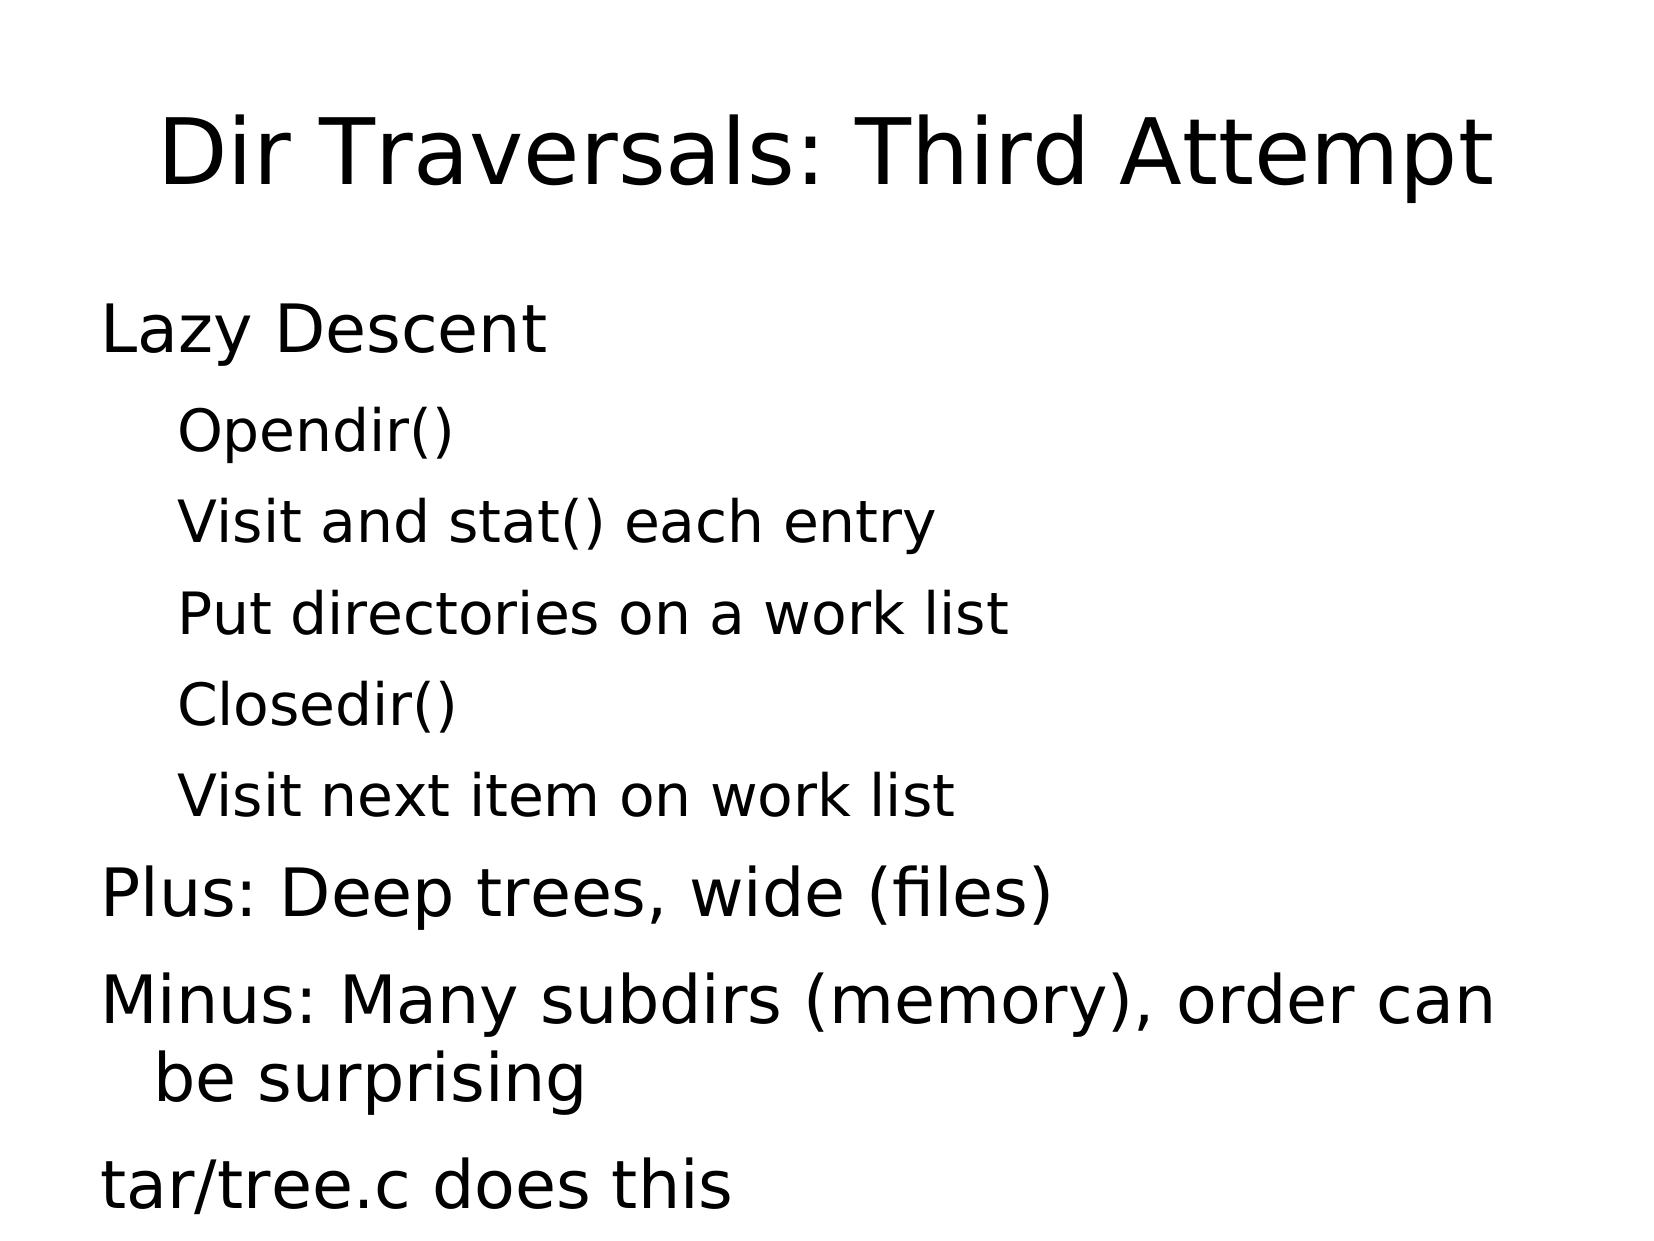

# Dir Traversals: Third Attempt
Lazy Descent
Opendir()
Visit and stat() each entry
Put directories on a work list
Closedir()
Visit next item on work list
Plus: Deep trees, wide (files)
Minus: Many subdirs (memory), order can be surprising
tar/tree.c does this